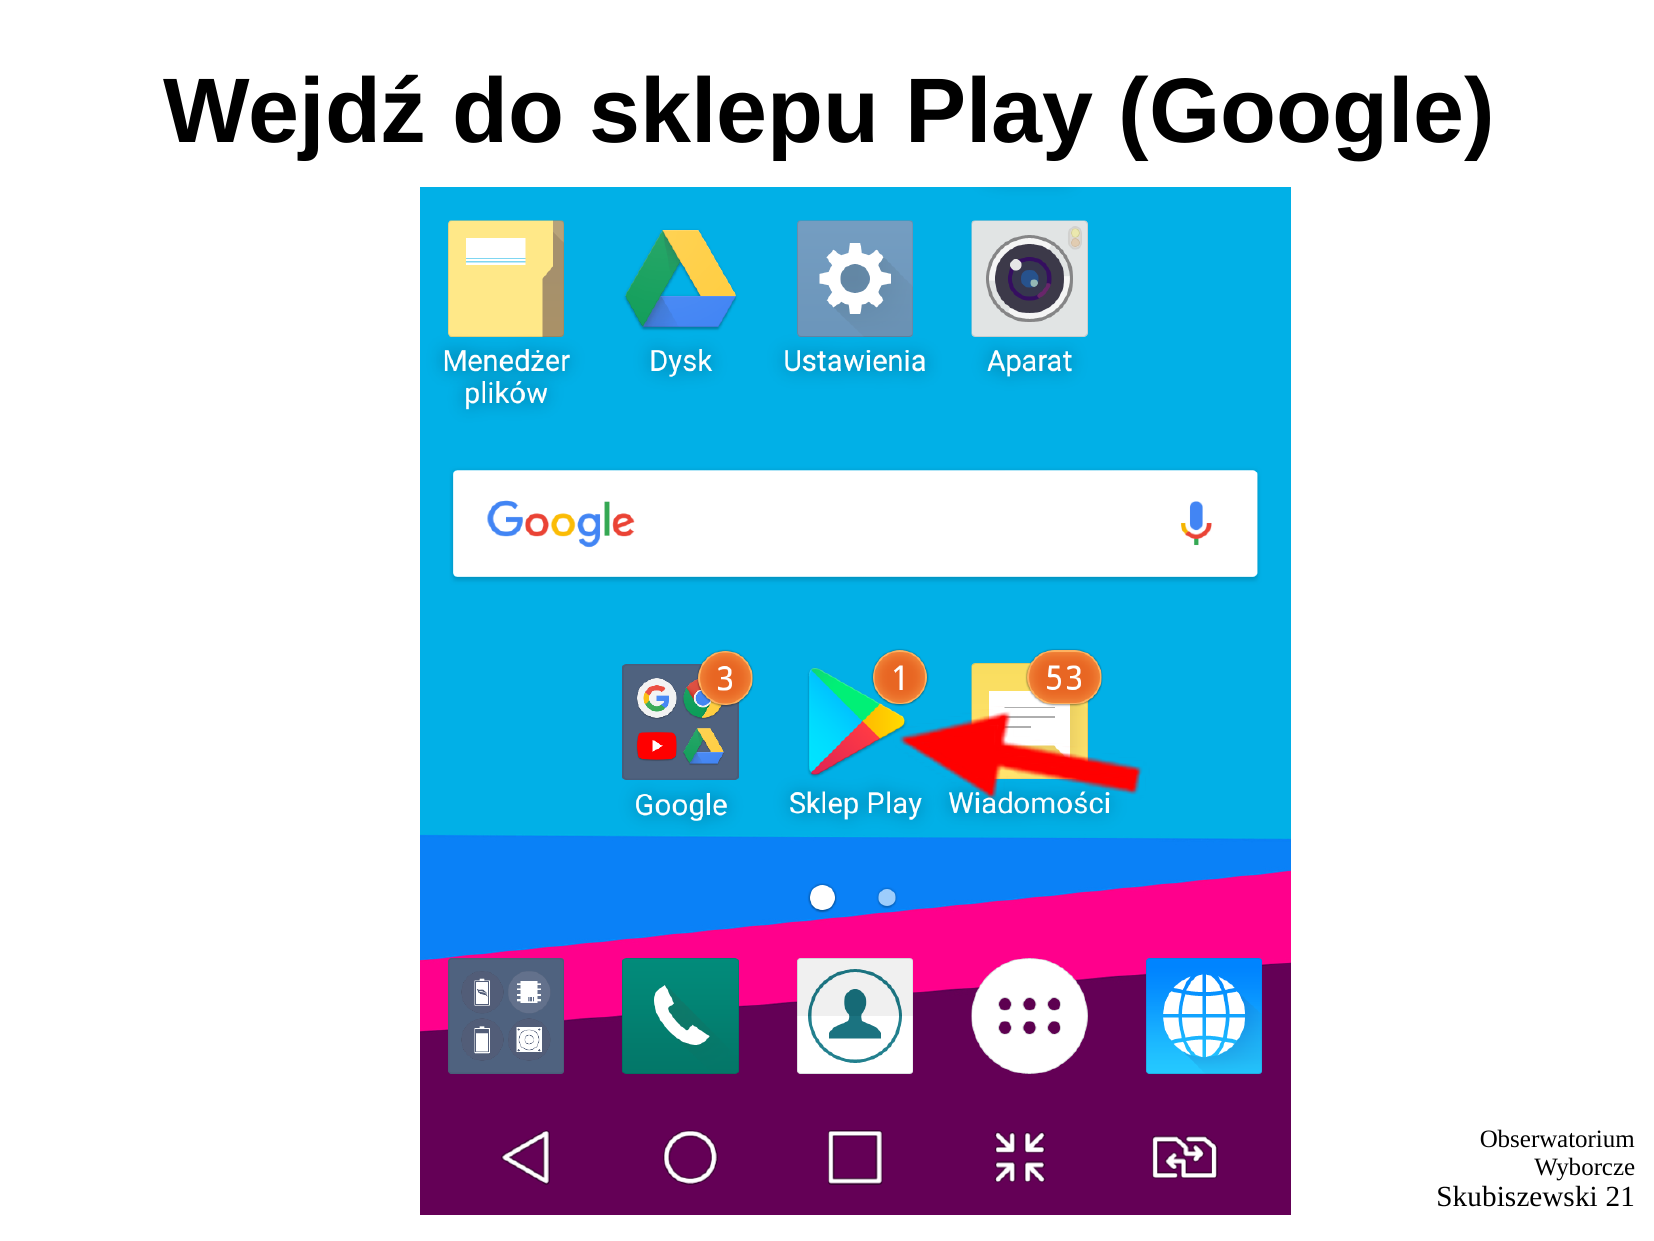

# Wejdź do sklepu Play (Google)
21